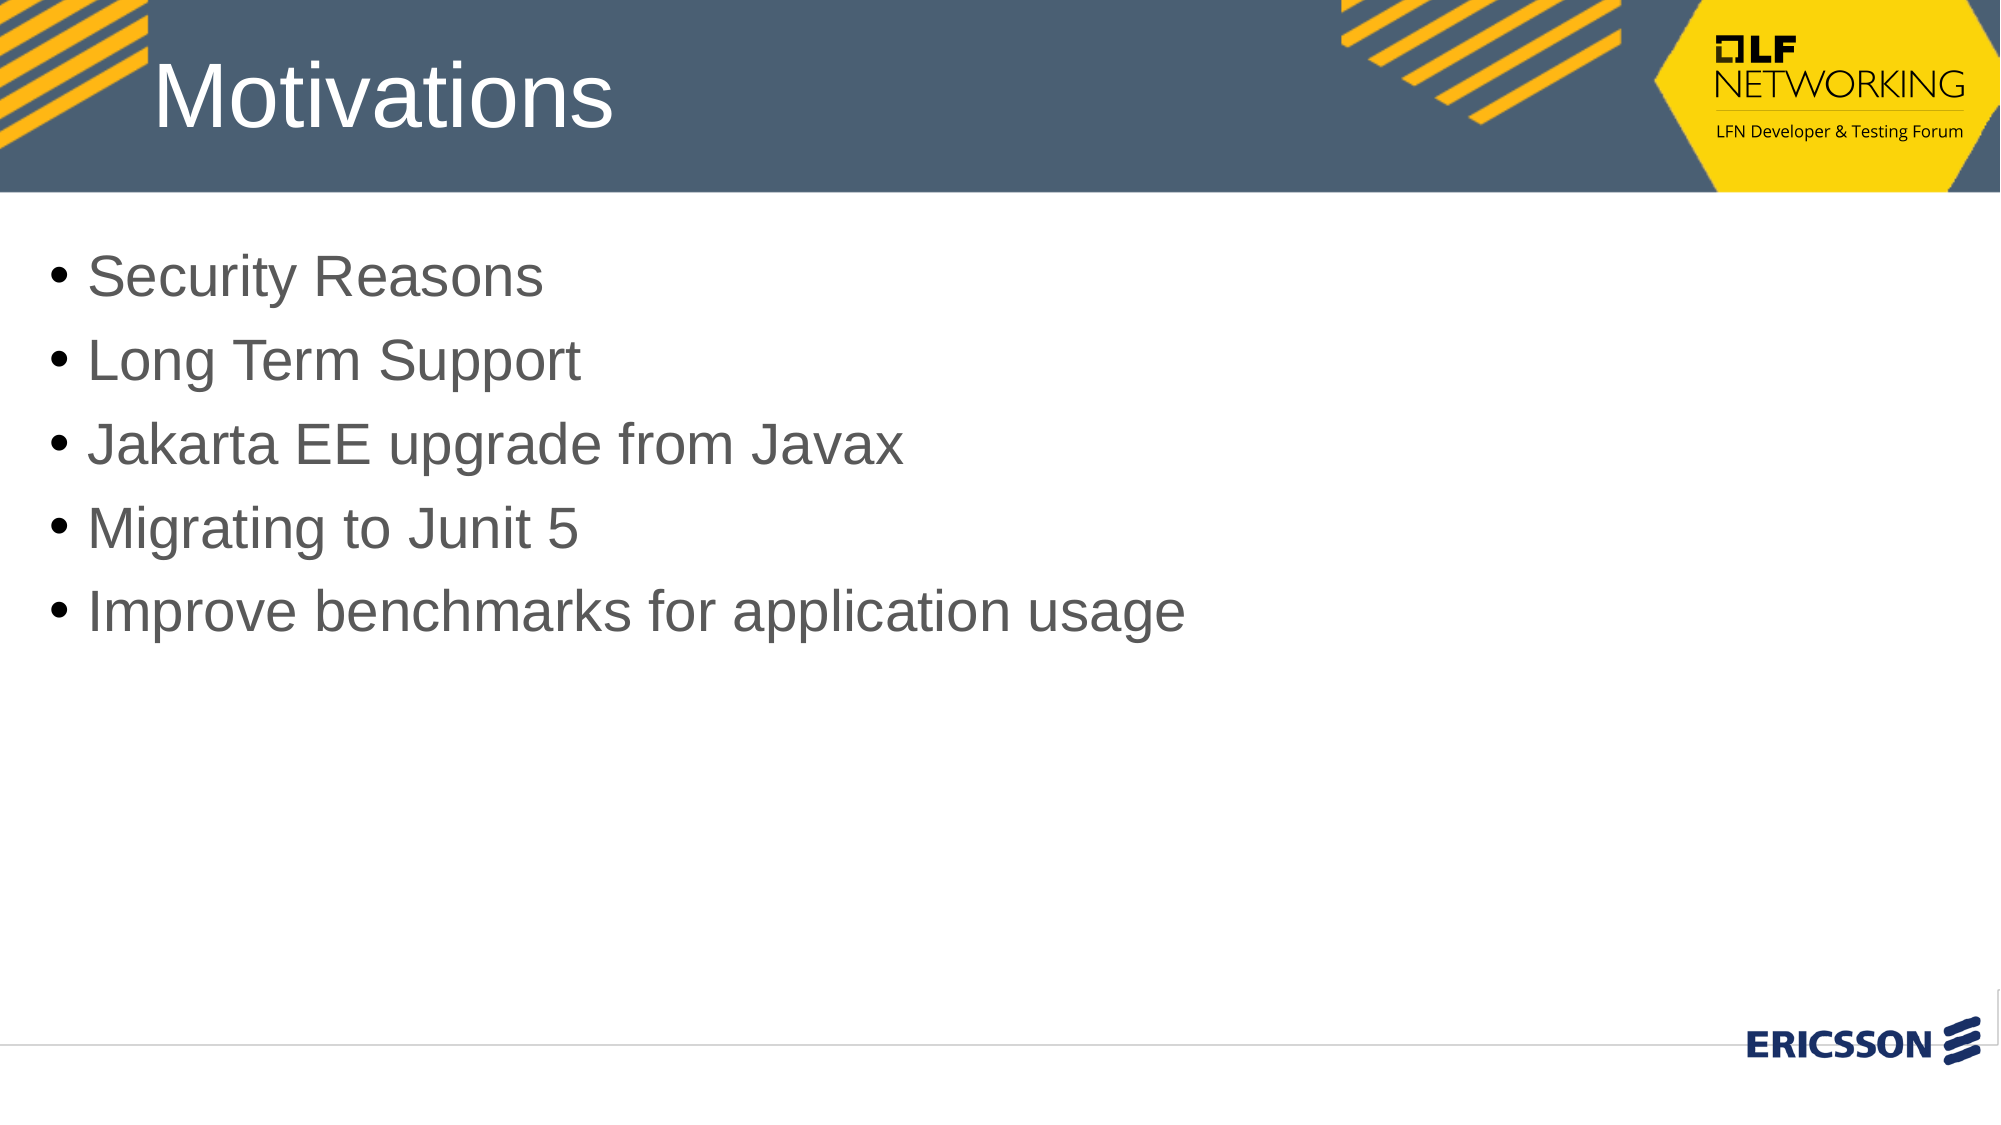

Motivations
# Security Reasons
Long Term Support
Jakarta EE upgrade from Javax
Migrating to Junit 5
Improve benchmarks for application usage